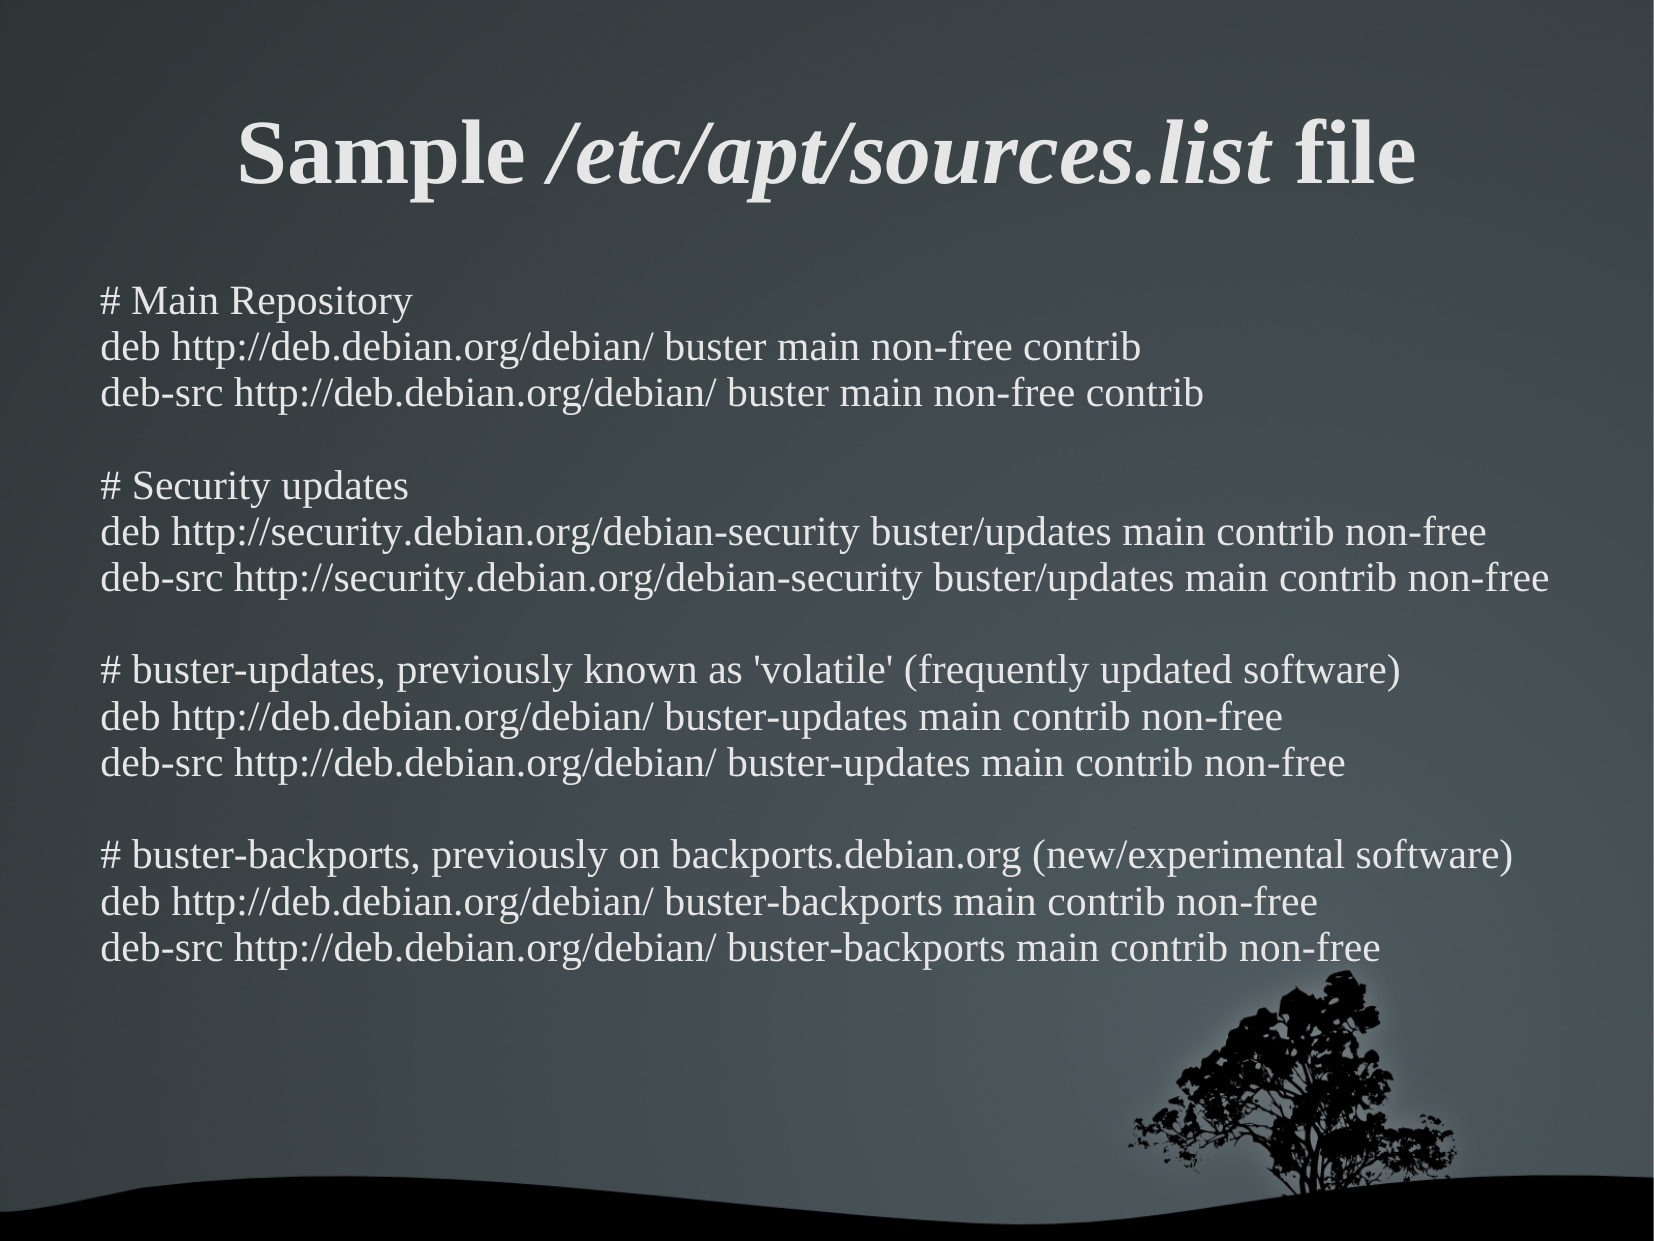

# Sample /etc/apt/sources.list file
 # Main Repository
deb http://deb.debian.org/debian/ buster main non-free contrib
deb-src http://deb.debian.org/debian/ buster main non-free contrib
# Security updates
deb http://security.debian.org/debian-security buster/updates main contrib non-free
deb-src http://security.debian.org/debian-security buster/updates main contrib non-free
# buster-updates, previously known as 'volatile' (frequently updated software)
deb http://deb.debian.org/debian/ buster-updates main contrib non-free
deb-src http://deb.debian.org/debian/ buster-updates main contrib non-free
# buster-backports, previously on backports.debian.org (new/experimental software)
deb http://deb.debian.org/debian/ buster-backports main contrib non-free
deb-src http://deb.debian.org/debian/ buster-backports main contrib non-free